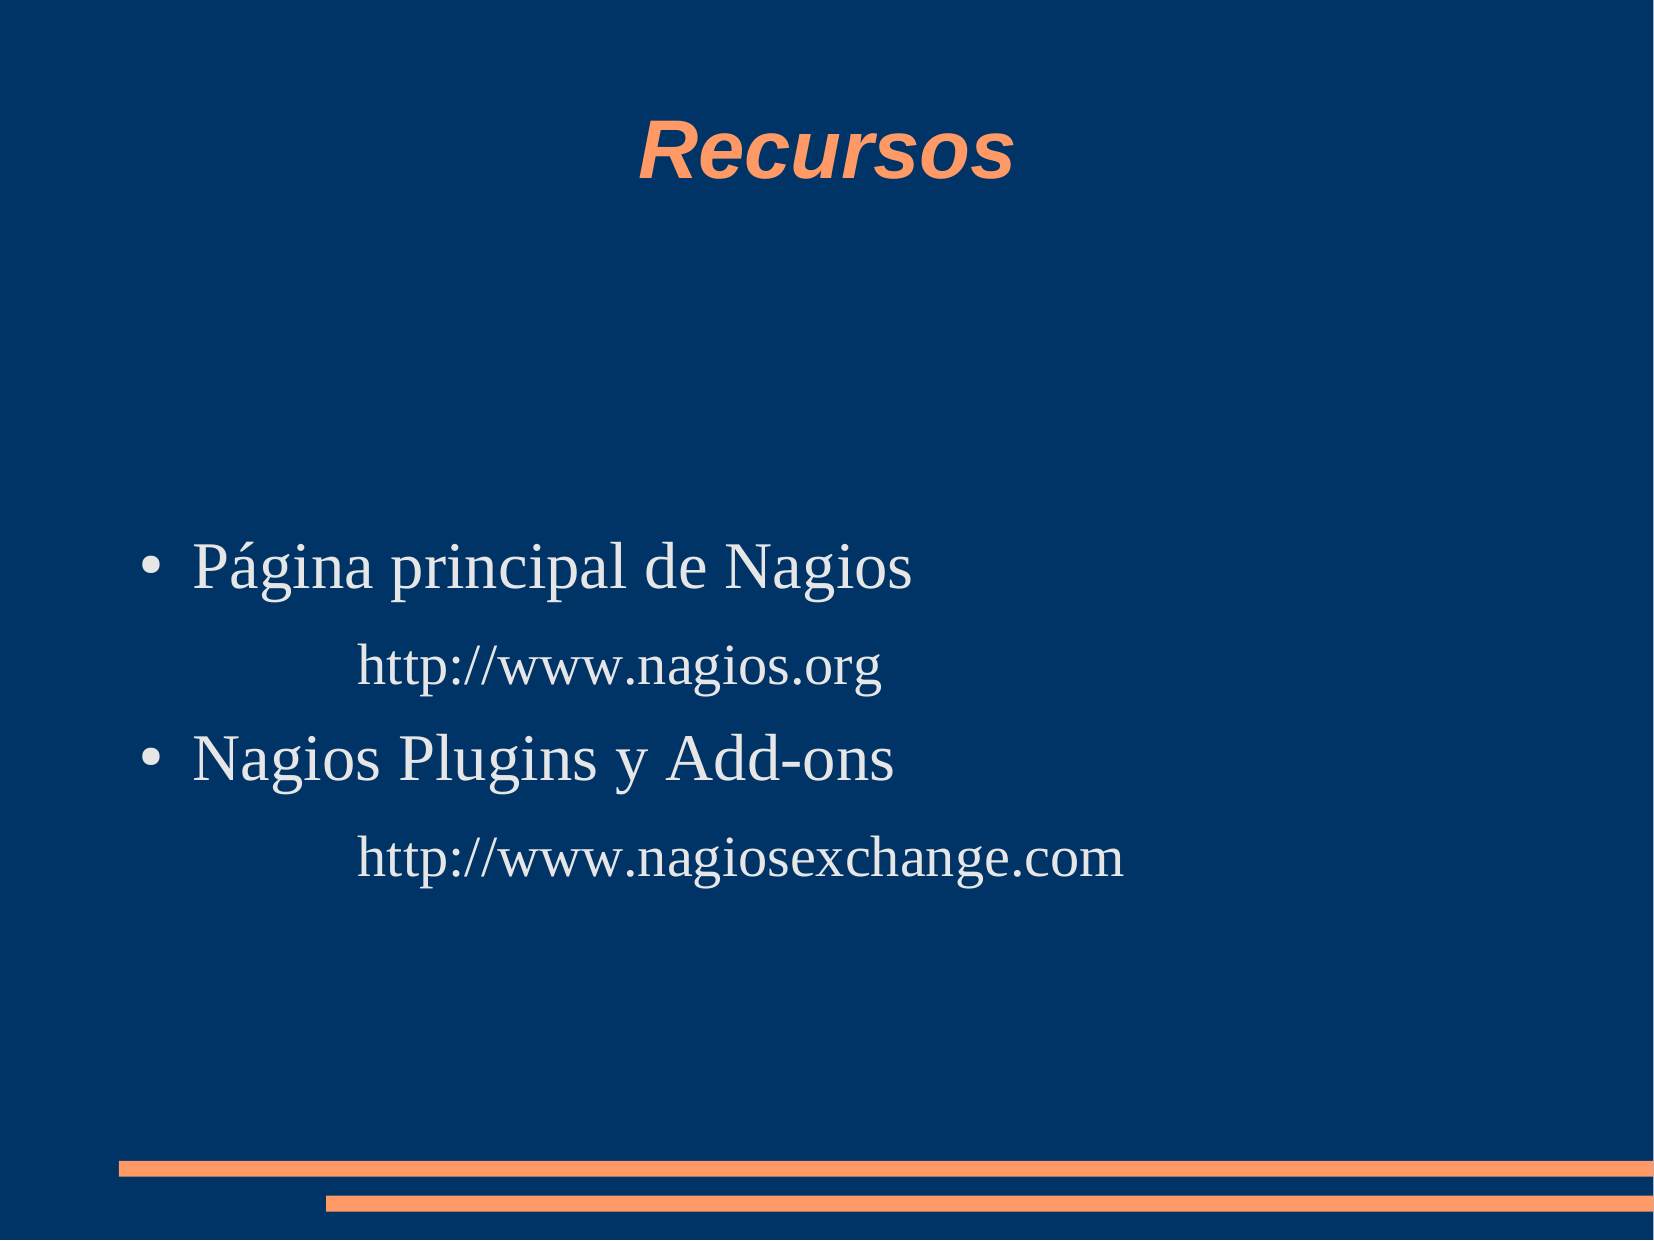

# Recursos
Página principal de Nagios
http://www.nagios.org
Nagios Plugins y Add-ons
http://www.nagiosexchange.com